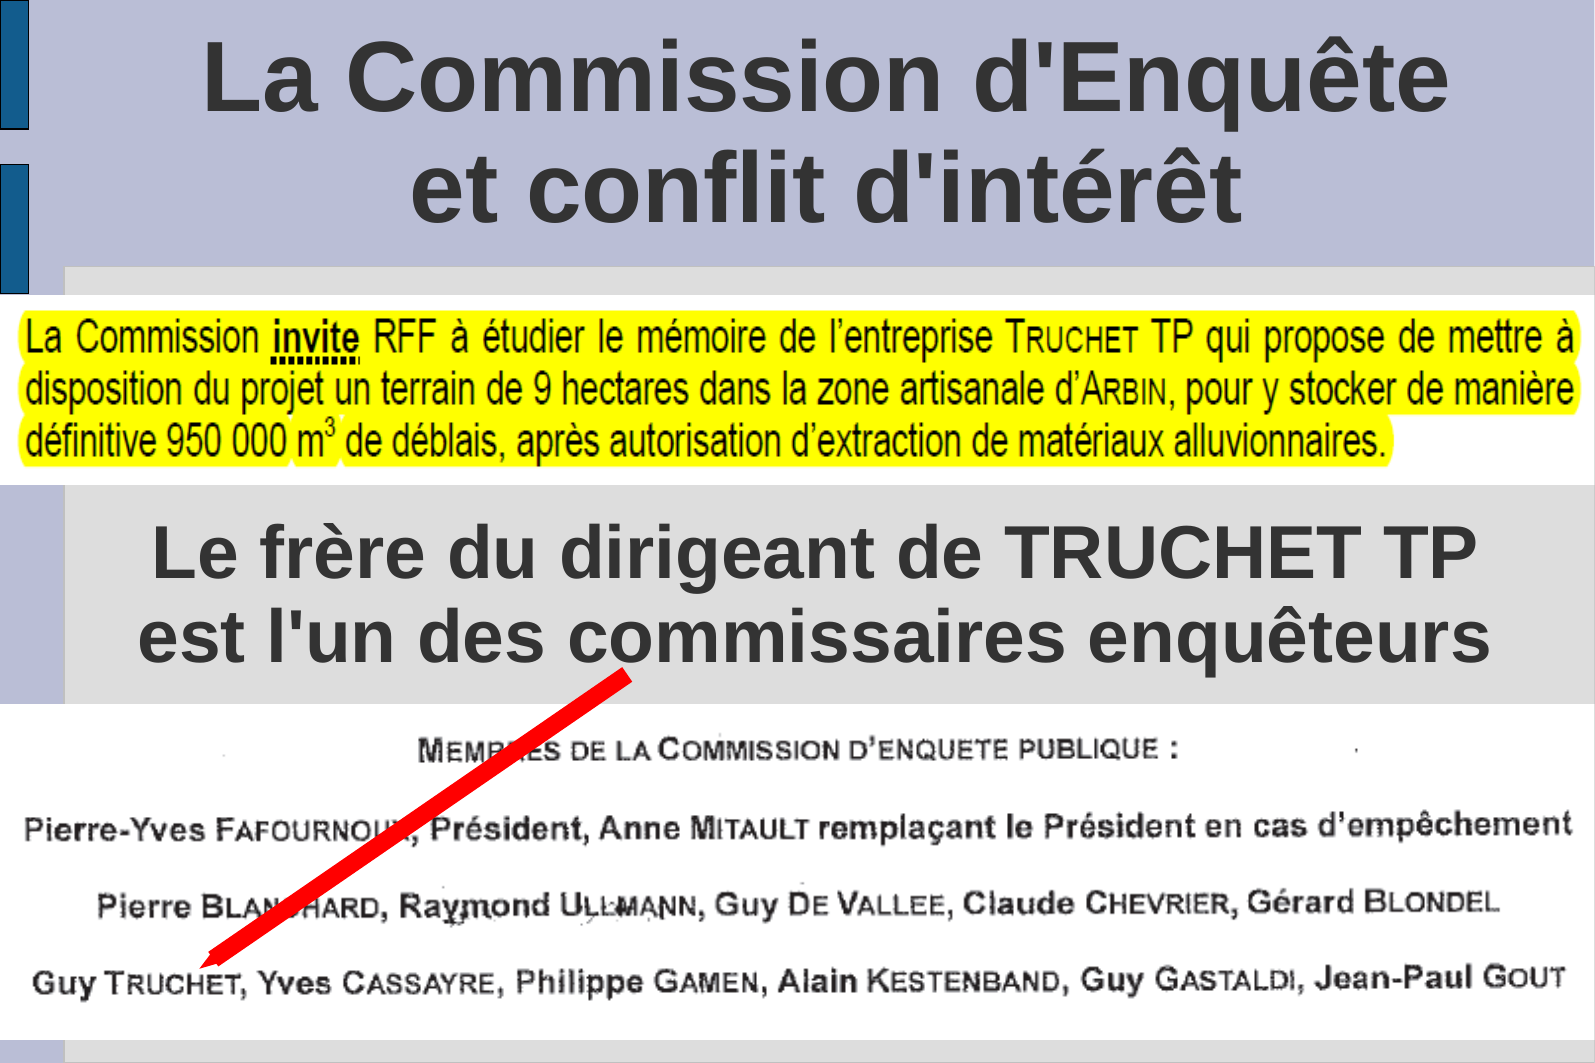

La Commission d'Enquête
et conflit d'intérêt
Le frère du dirigeant de TRUCHET TP est l'un des commissaires enquêteurs